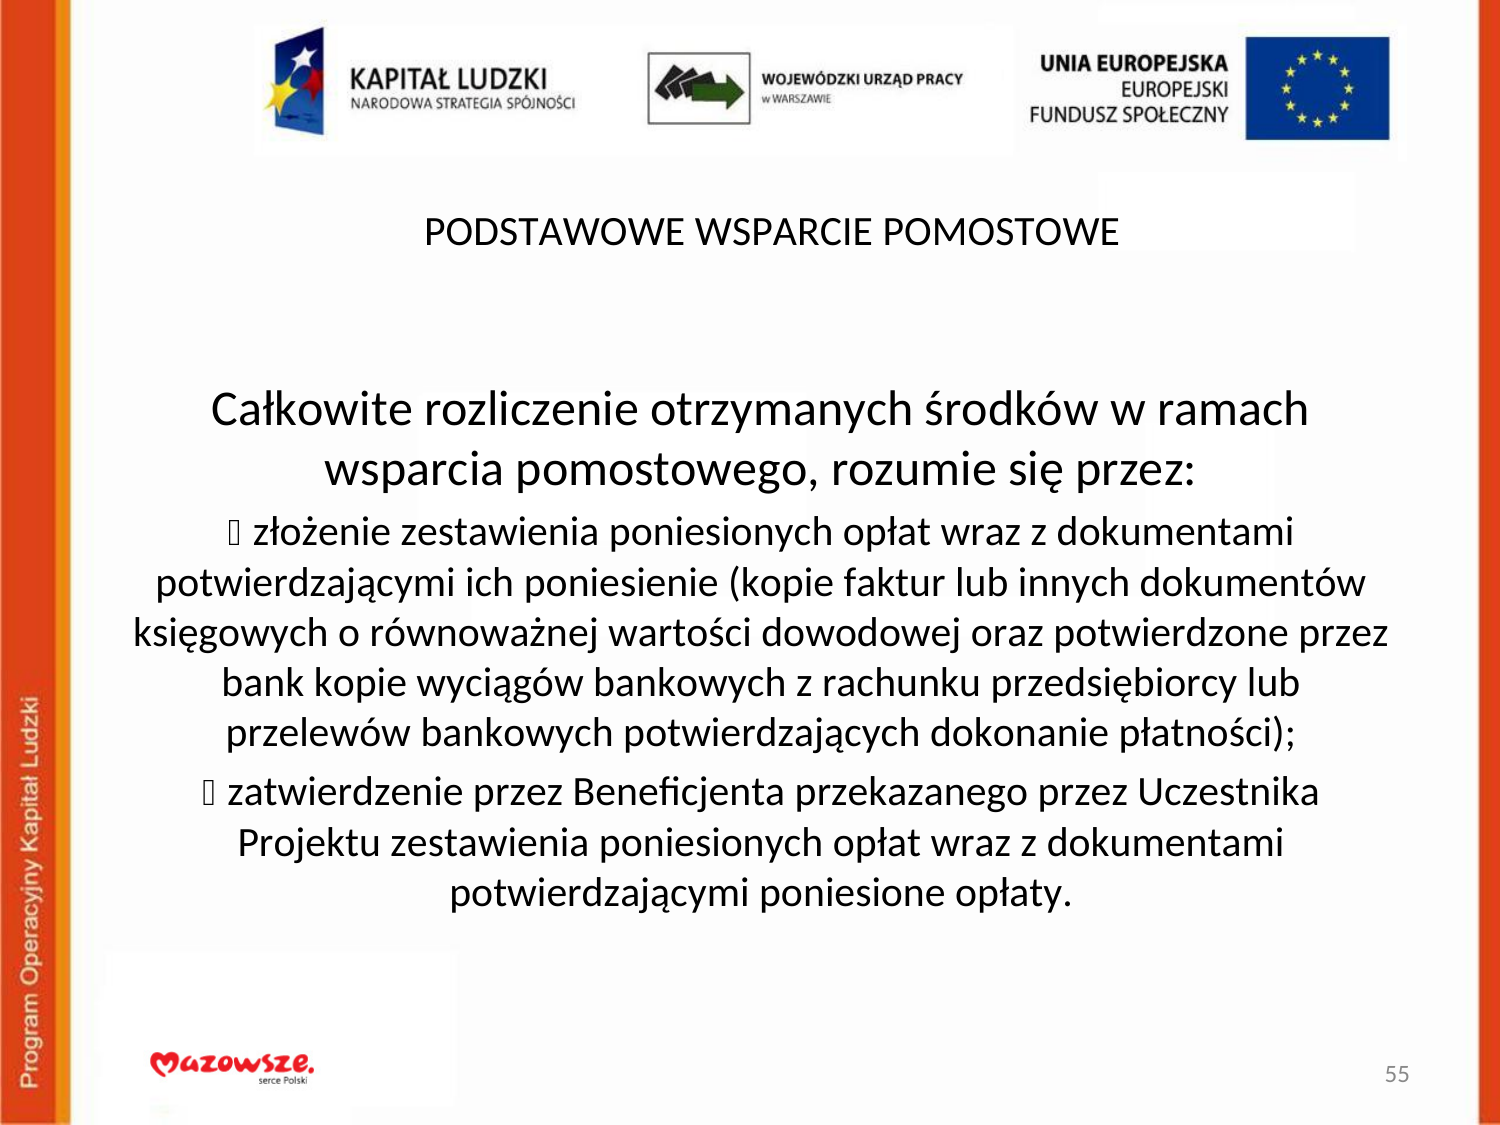

PODSTAWOWE WSPARCIE POMOSTOWE
# Całkowite rozliczenie otrzymanych środków w ramach wsparcia pomostowego, rozumie się przez: złożenie zestawienia poniesionych opłat wraz z dokumentami potwierdzającymi ich poniesienie (kopie faktur lub innych dokumentów księgowych o równoważnej wartości dowodowej oraz potwierdzone przez bank kopie wyciągów bankowych z rachunku przedsiębiorcy lub przelewów bankowych potwierdzających dokonanie płatności); zatwierdzenie przez Beneficjenta przekazanego przez Uczestnika Projektu zestawienia poniesionych opłat wraz z dokumentami potwierdzającymi poniesione opłaty.